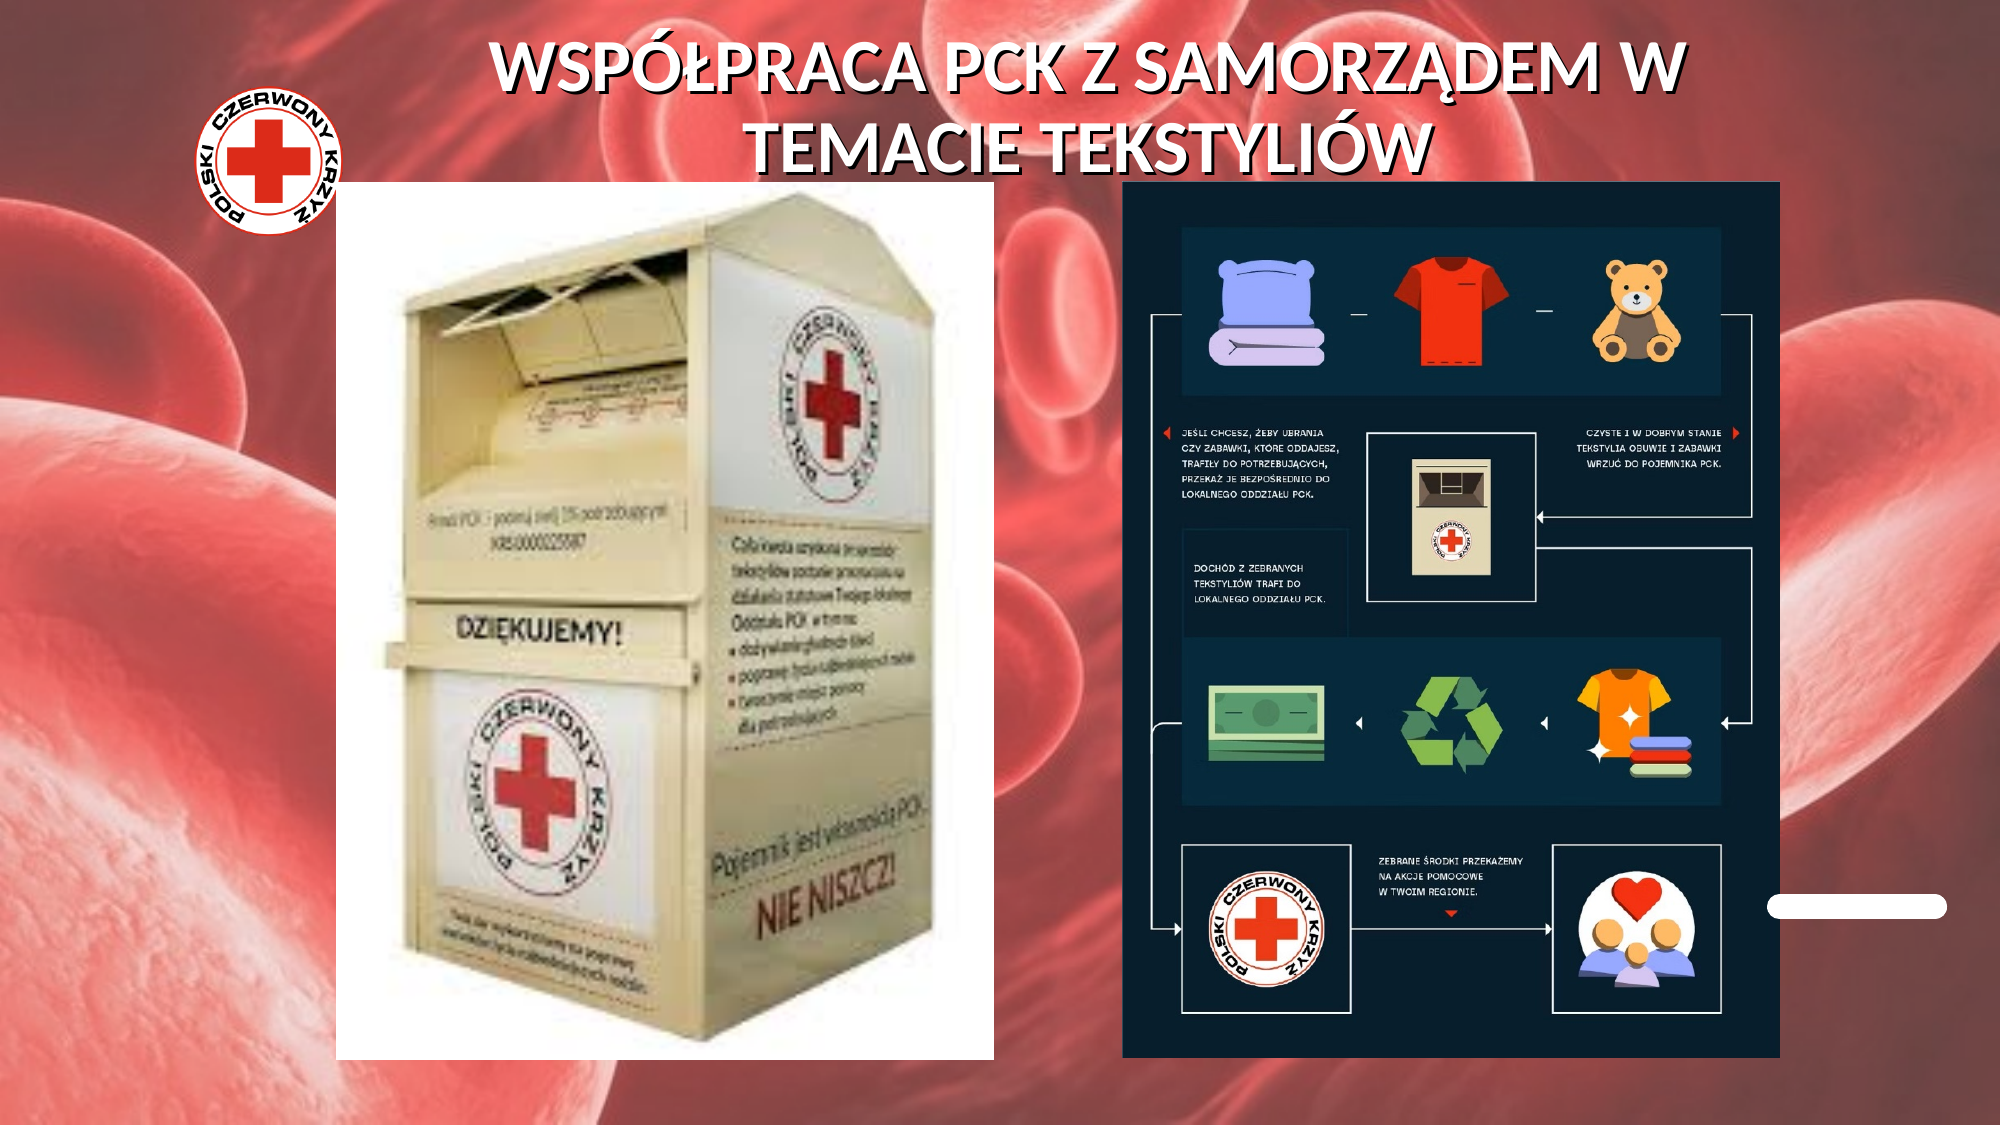

Współpraca pck z samorządem w temacie tekstyliów